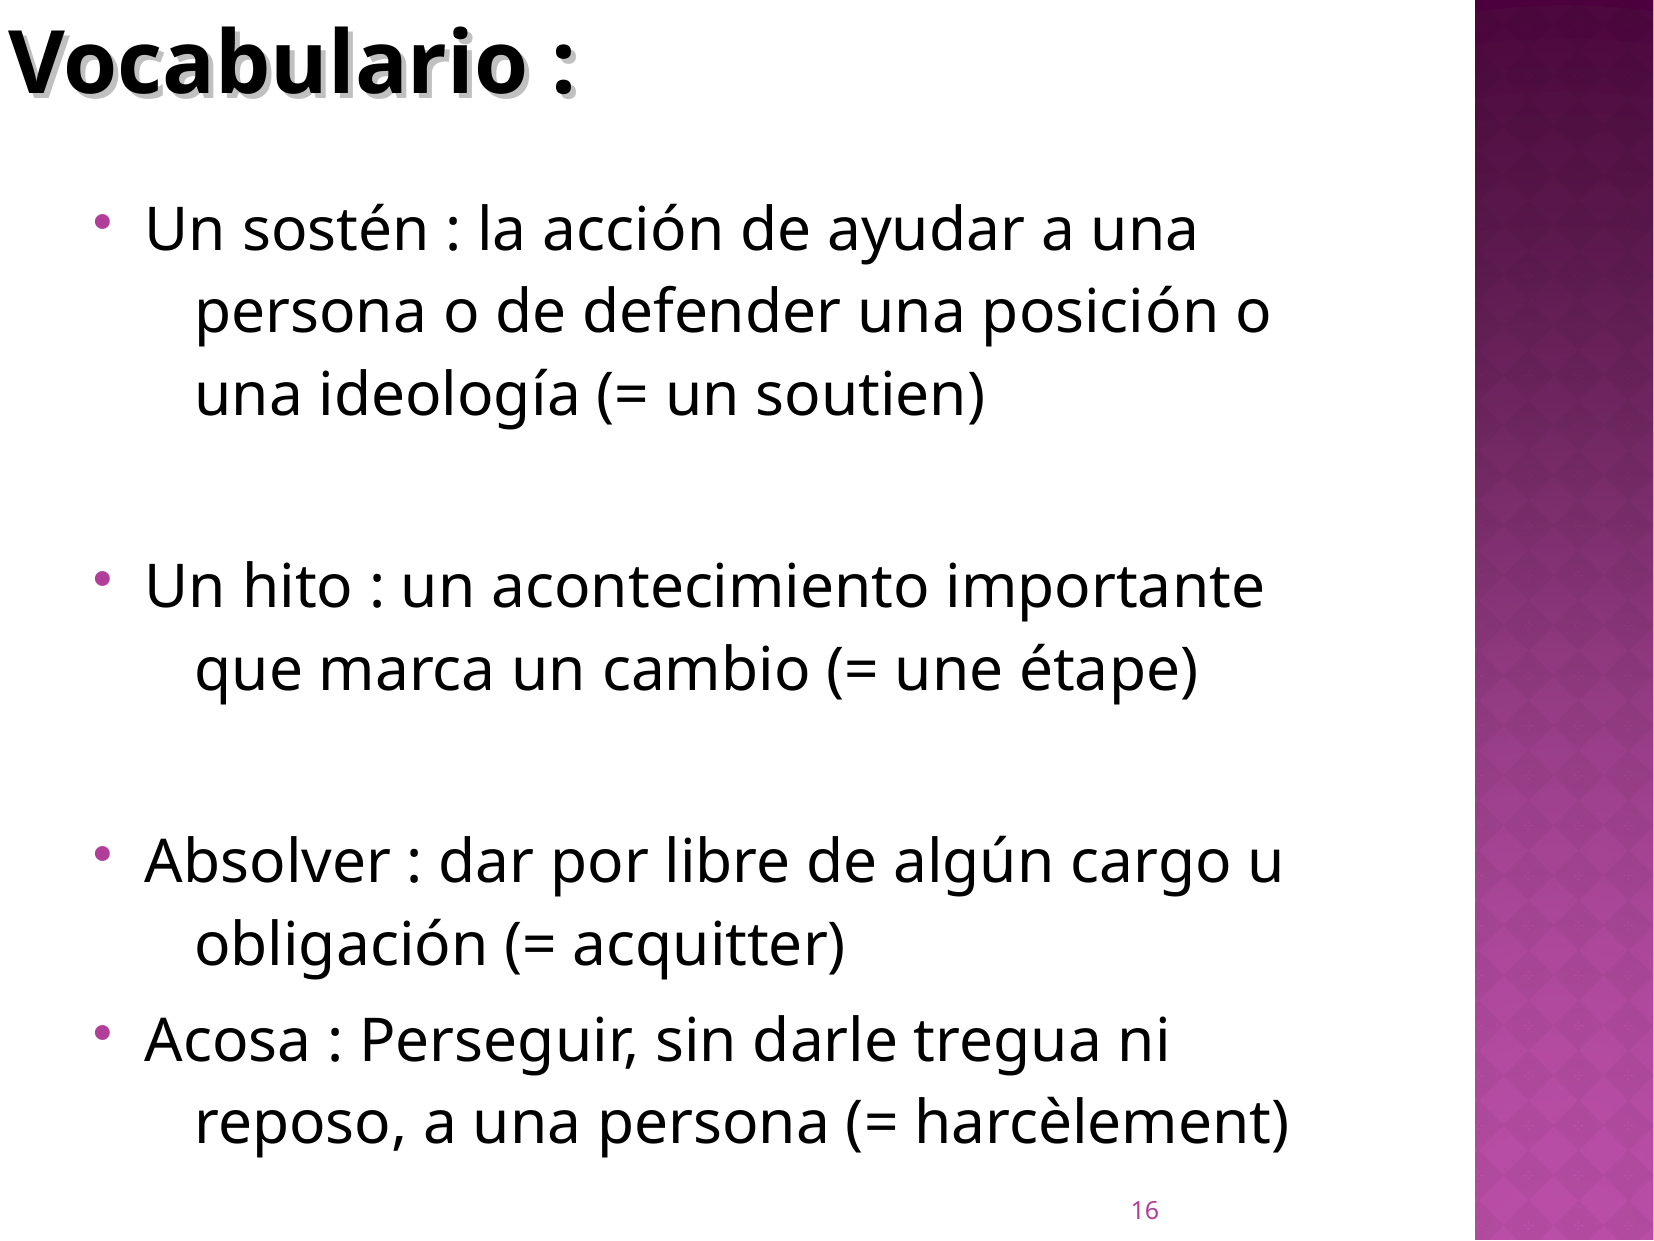

# Vocabulario :
Un sostén : la acción de ayudar a una persona o de defender una posición o una ideología (= un soutien)
Un hito : un acontecimiento importante que marca un cambio (= une étape)
Absolver : dar por libre de algún cargo u obligación (= acquitter)
Acosa : Perseguir, sin darle tregua ni reposo, a una persona (= harcèlement)